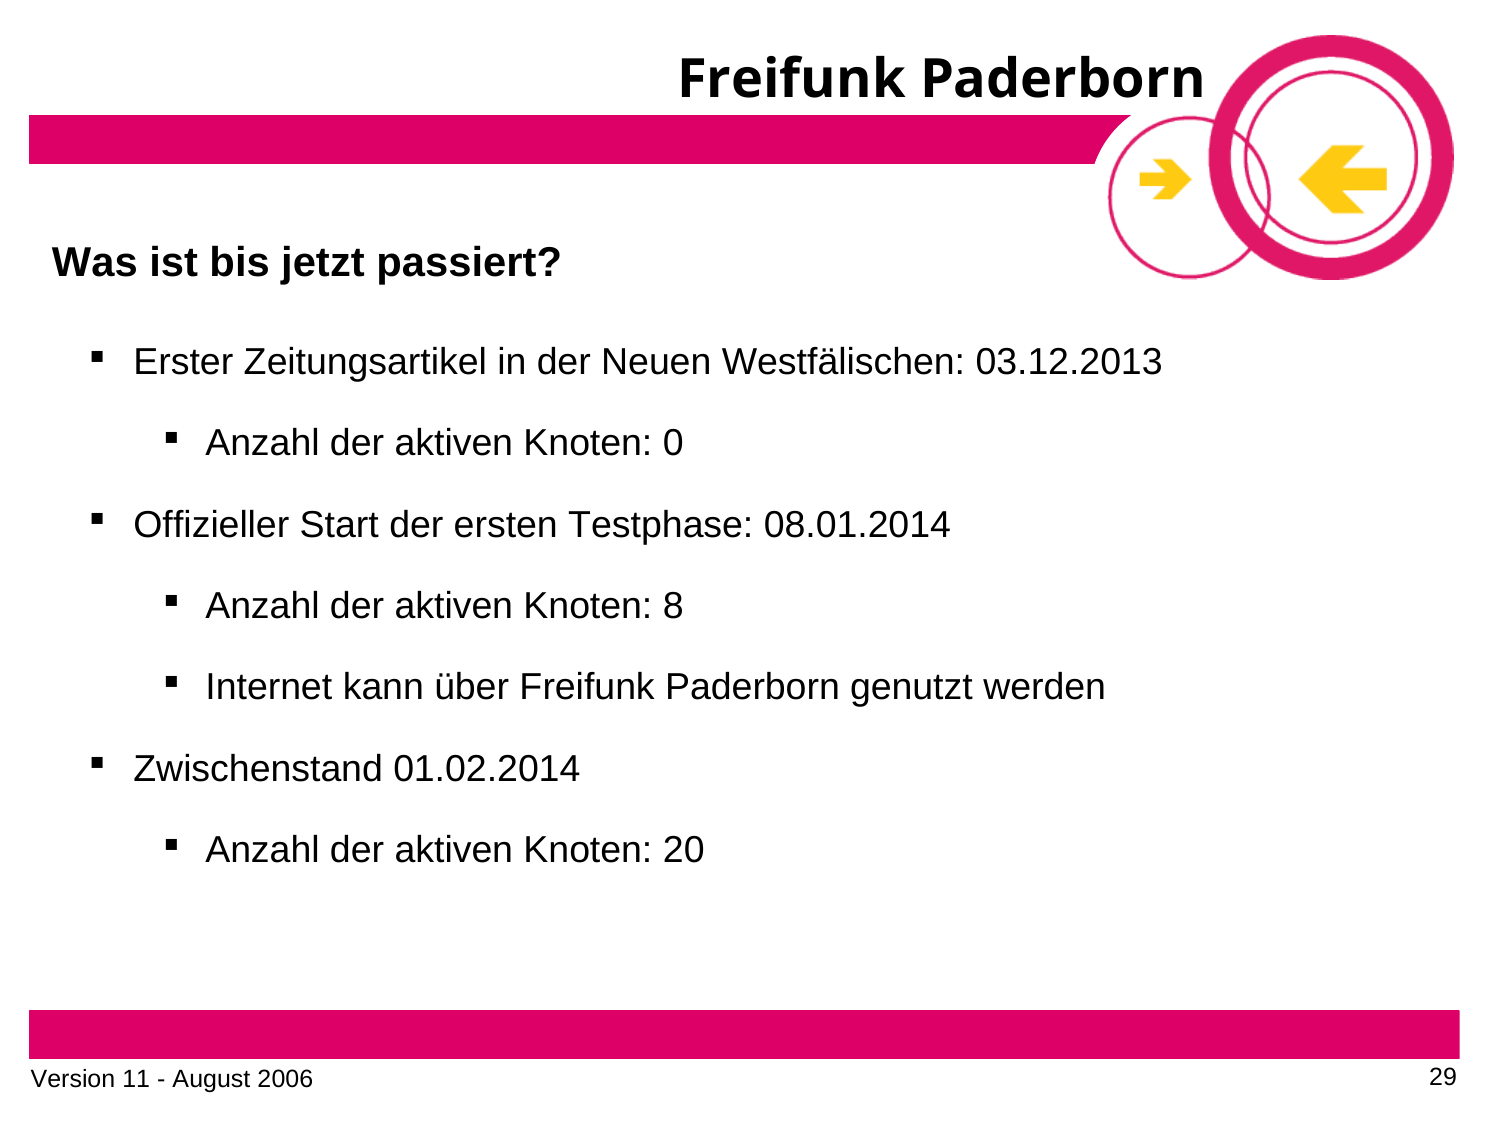

Was ist bis jetzt passiert?
Erster Zeitungsartikel in der Neuen Westfälischen: 03.12.2013
Anzahl der aktiven Knoten: 0
Offizieller Start der ersten Testphase: 08.01.2014
Anzahl der aktiven Knoten: 8
Internet kann über Freifunk Paderborn genutzt werden
Zwischenstand 01.02.2014
Anzahl der aktiven Knoten: 20
29
Version 11 - August 2006